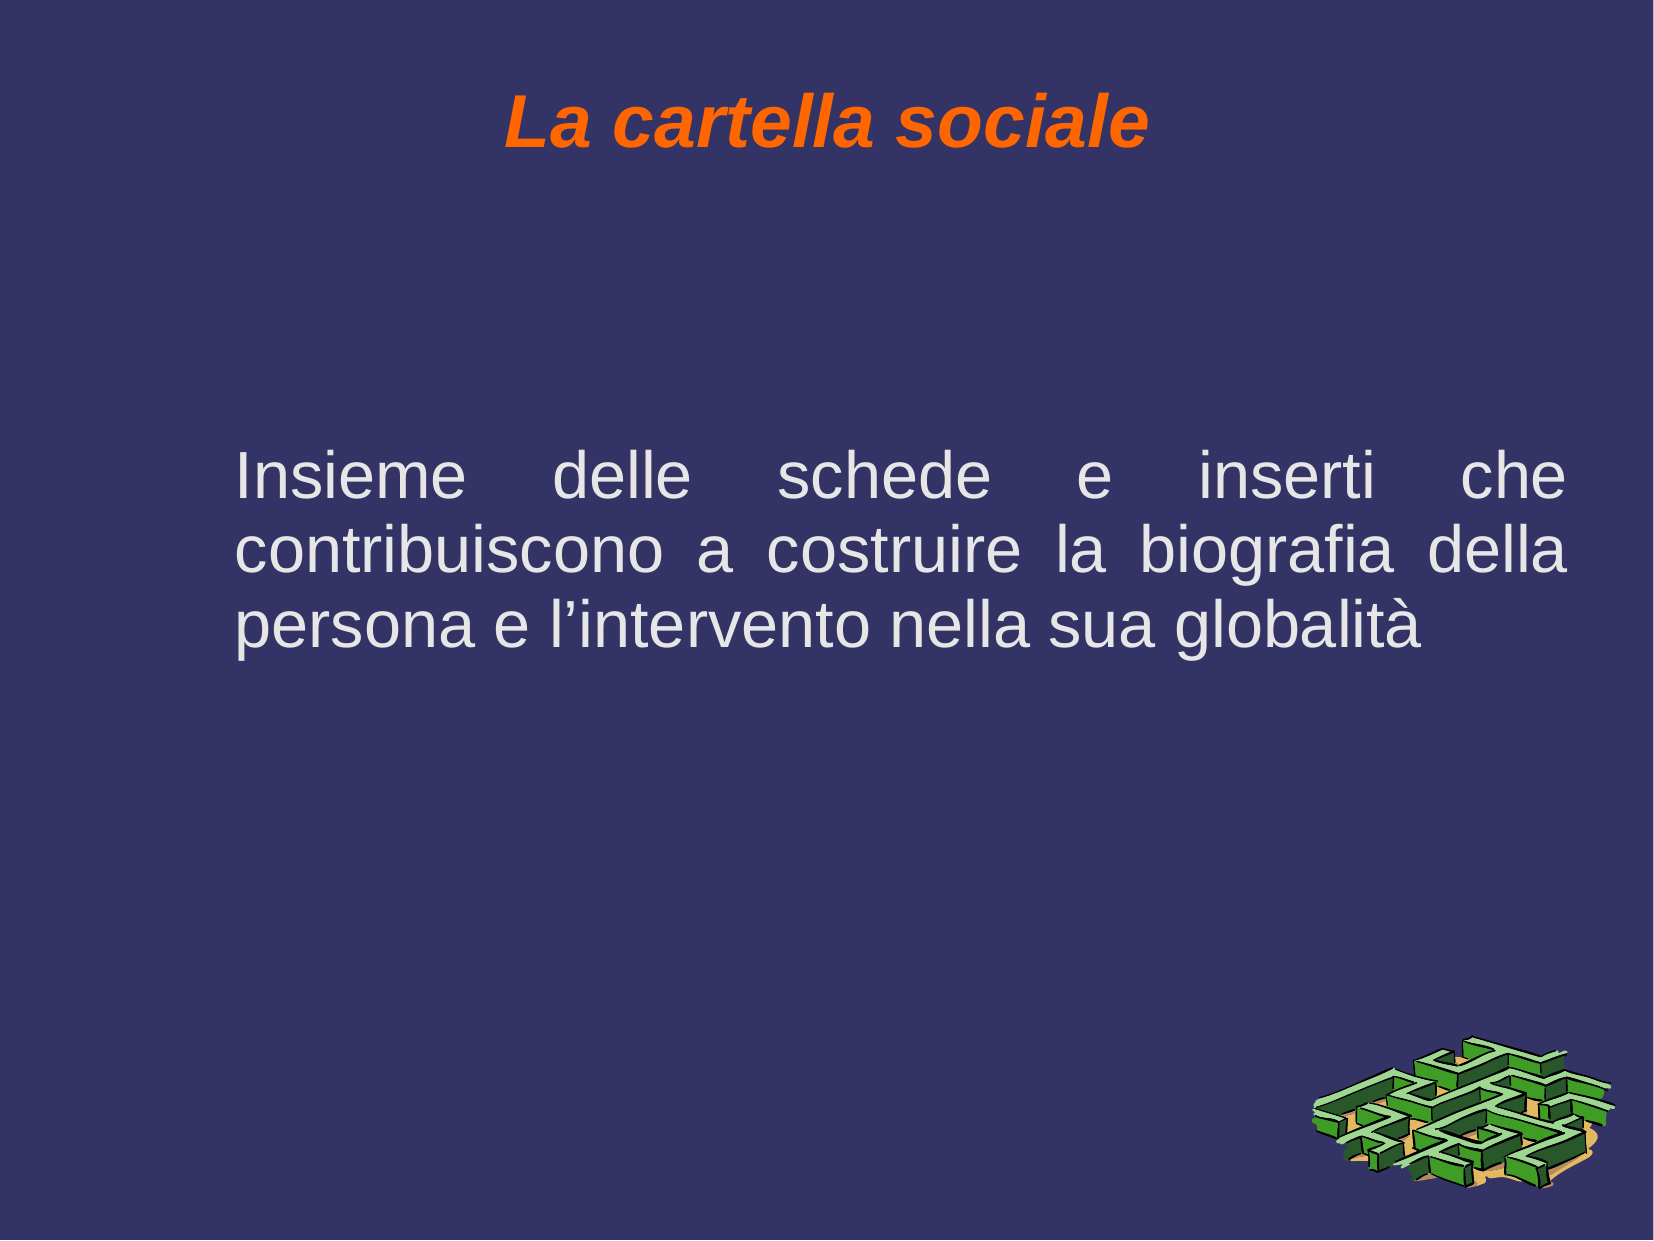

La cartella sociale
	Insieme delle schede e inserti che contribuiscono a costruire la biografia della persona e l’intervento nella sua globalità